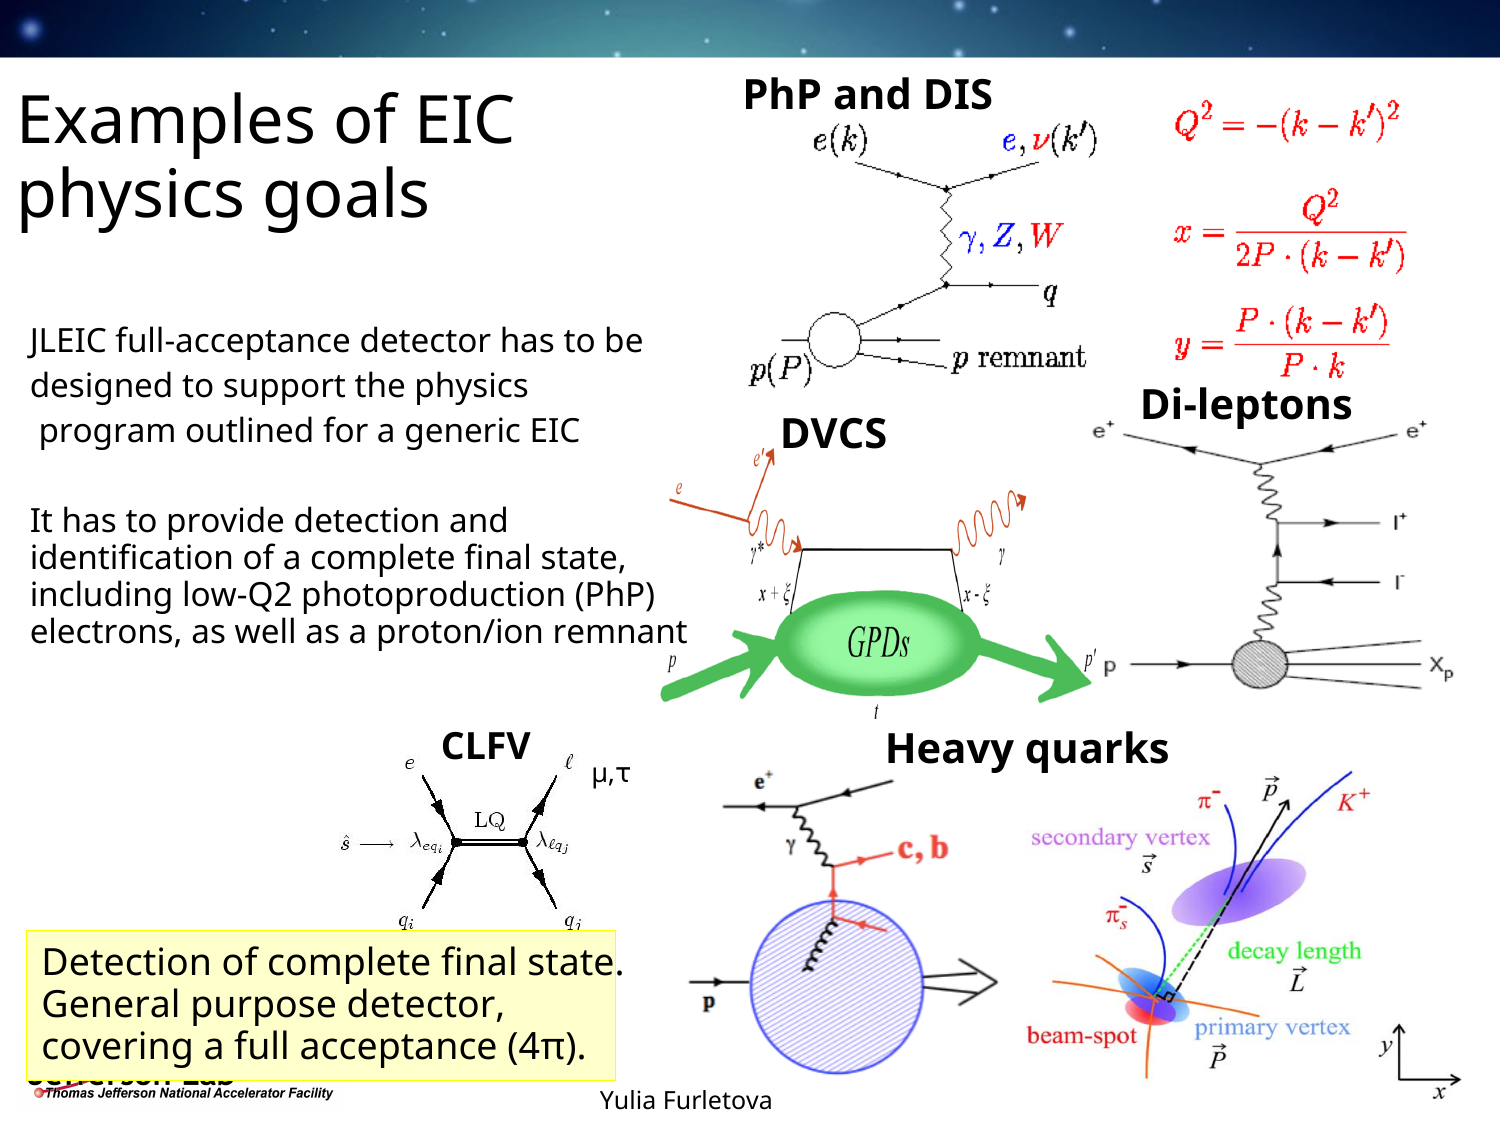

PhP and DIS
Examples of EIC physics goals
JLEIC full-acceptance detector has to be
designed to support the physics
 program outlined for a generic EIC
It has to provide detection and
identification of a complete final state,
including low-Q2 photoproduction (PhP)
electrons, as well as a proton/ion remnant
Di-leptons
DVCS
CLFV
Heavy quarks
μ,τ
Detection of complete final state.
General purpose detector,
covering a full acceptance (4π).
3
Yulia Furletova